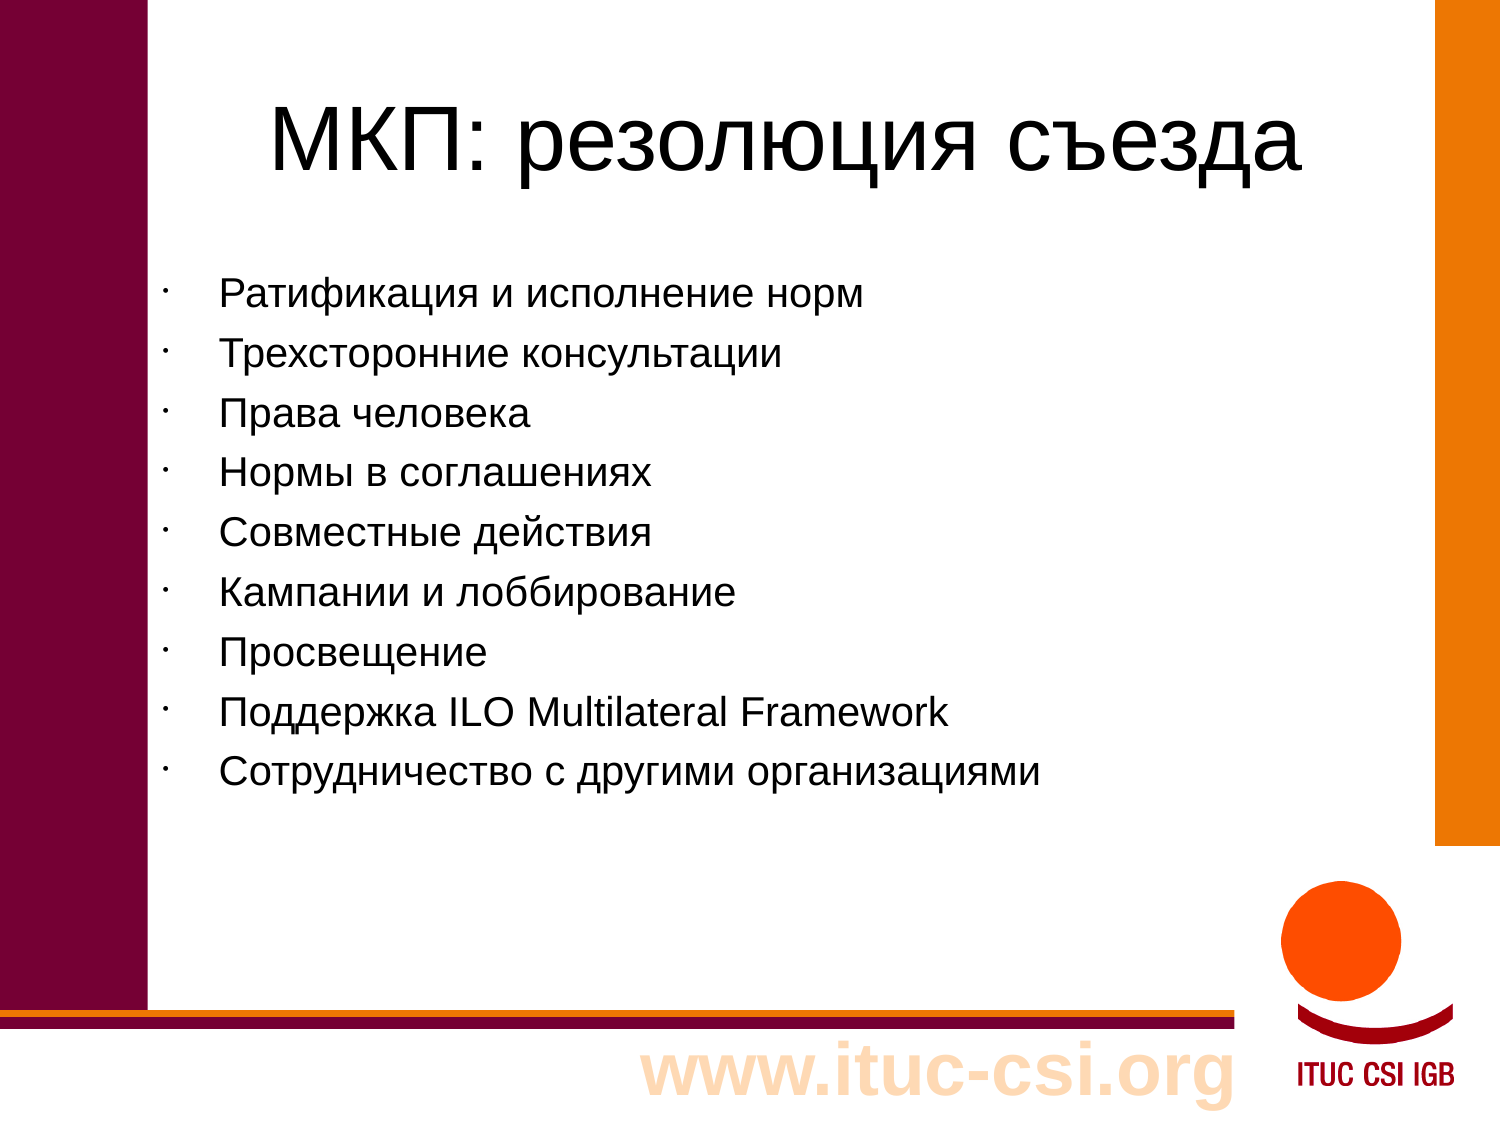

# МКП: резолюция съезда
Ратификация и исполнение норм
Трехсторонние консультации
Права человека
Нормы в соглашениях
Совместные действия
Кампании и лоббирование
Просвещение
Поддержка ILO Multilateral Framework
Сотрудничество с другими организациями